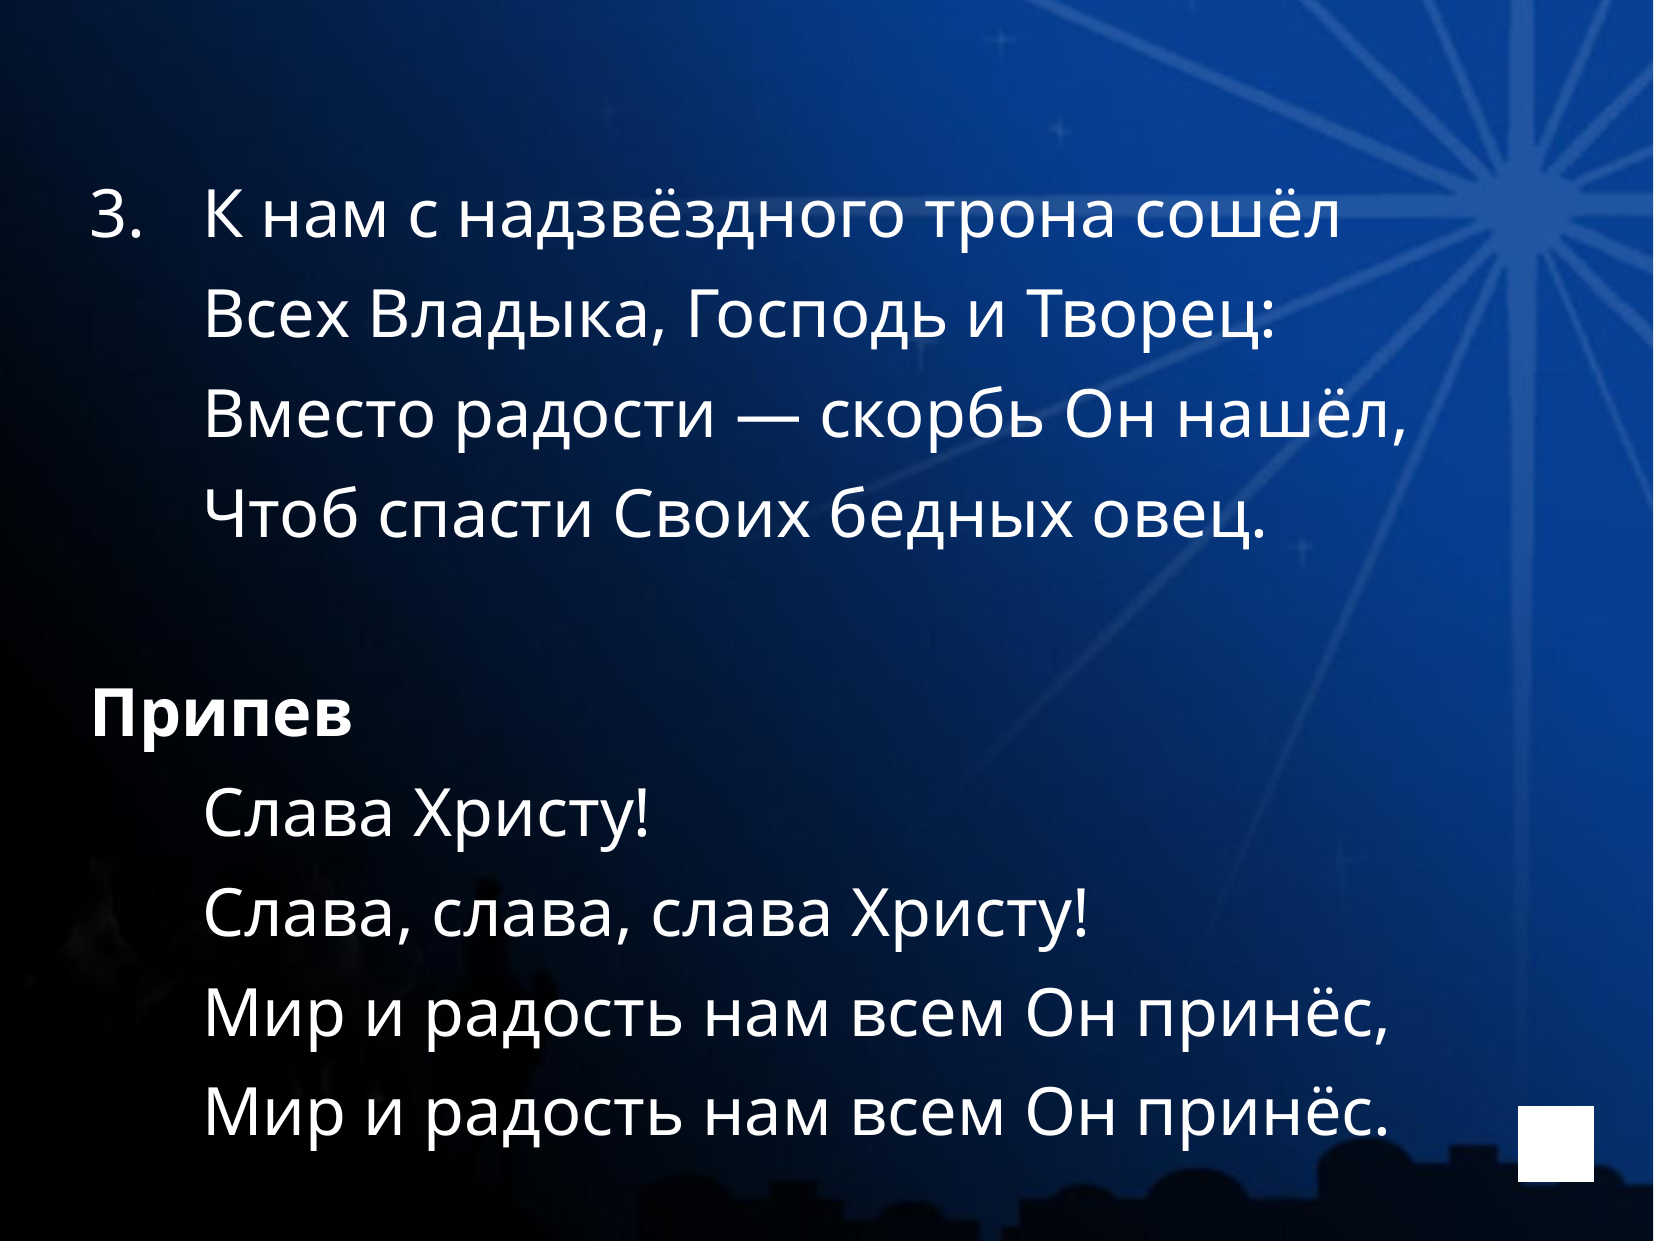

3.	К нам с надзвёздного трона сошёл
	Всех Владыка, Господь и Творец:
	Вместо радости — скорбь Он нашёл,
	Чтоб спасти Своих бедных овец.
Припев
	Слава Христу!
	Слава, слава, слава Христу!
	Мир и радость нам всем Он принёс,
	Мир и радость нам всем Он принёс.